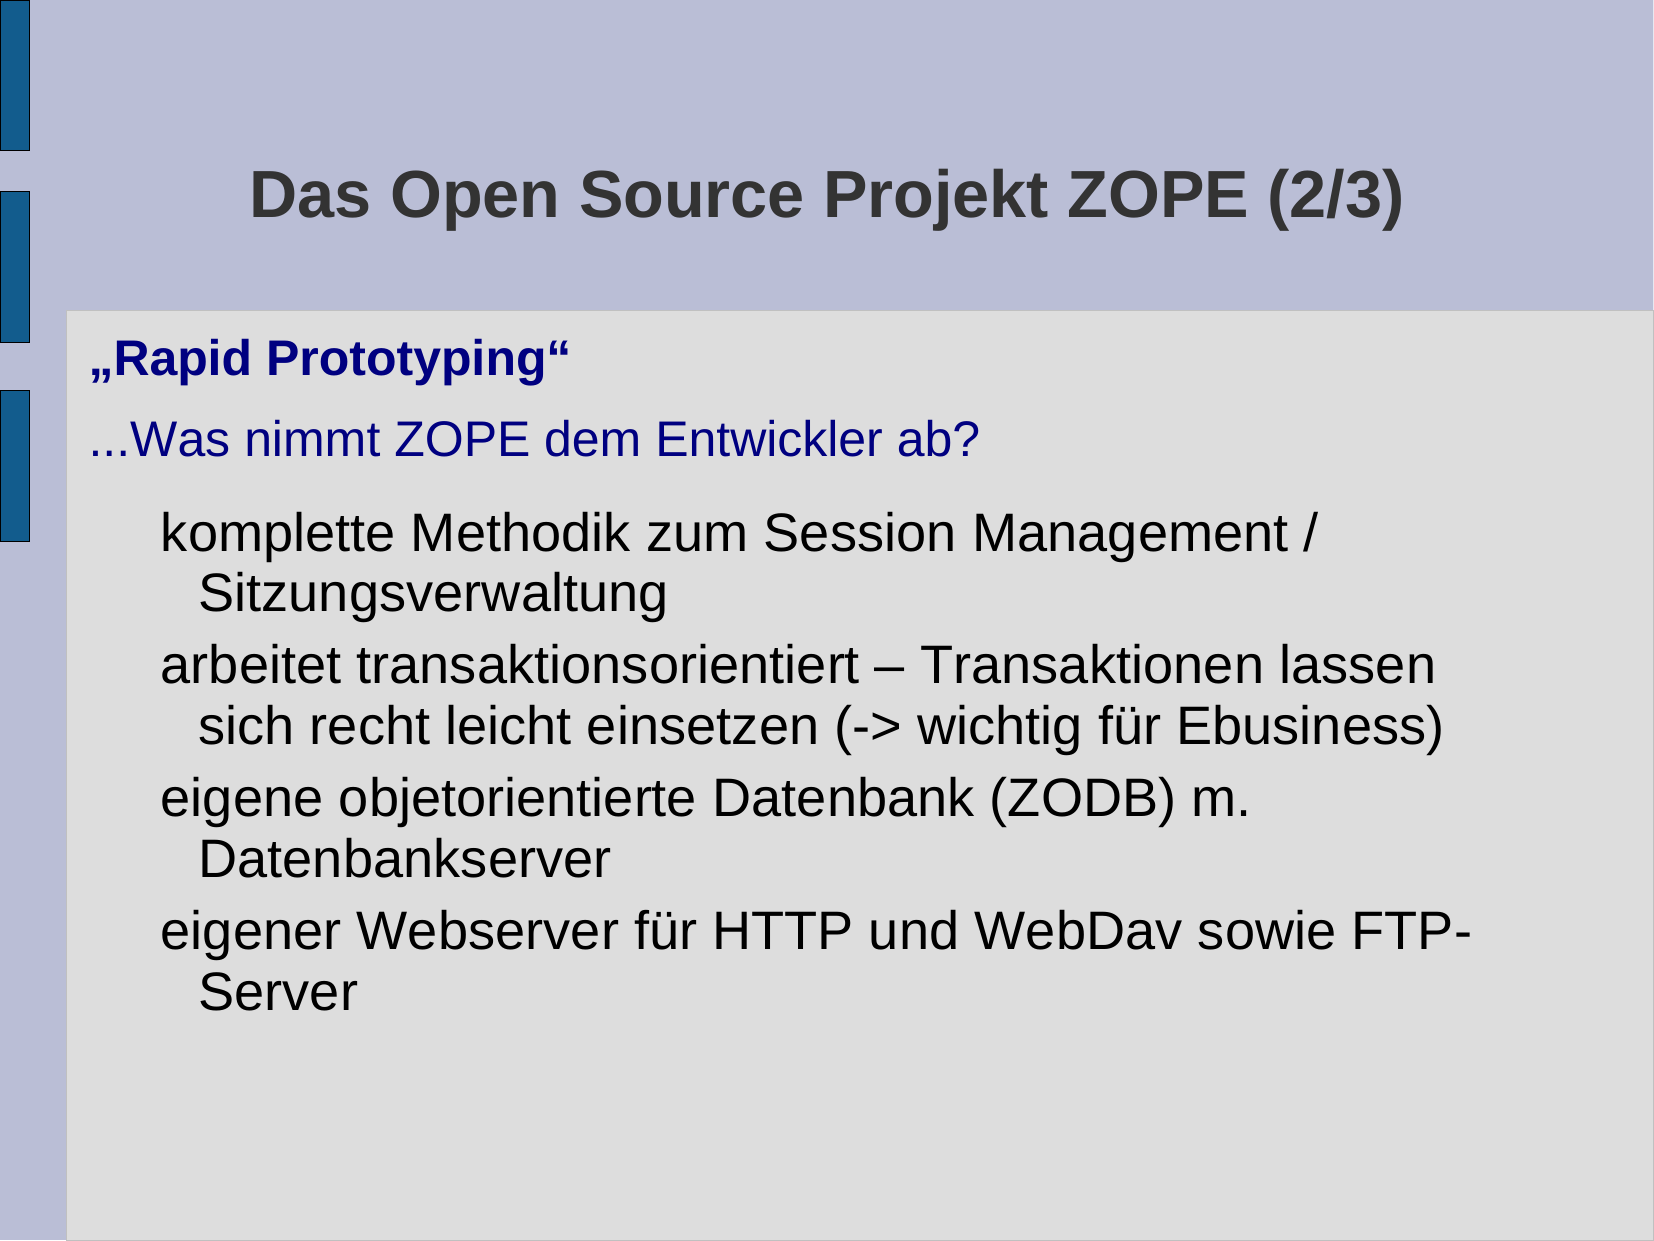

# Das Open Source Projekt ZOPE (2/3)
„Rapid Prototyping“
...Was nimmt ZOPE dem Entwickler ab?
komplette Methodik zum Session Management / Sitzungsverwaltung
arbeitet transaktionsorientiert – Transaktionen lassen sich recht leicht einsetzen (-> wichtig für Ebusiness)
eigene objetorientierte Datenbank (ZODB) m. Datenbankserver
eigener Webserver für HTTP und WebDav sowie FTP-Server